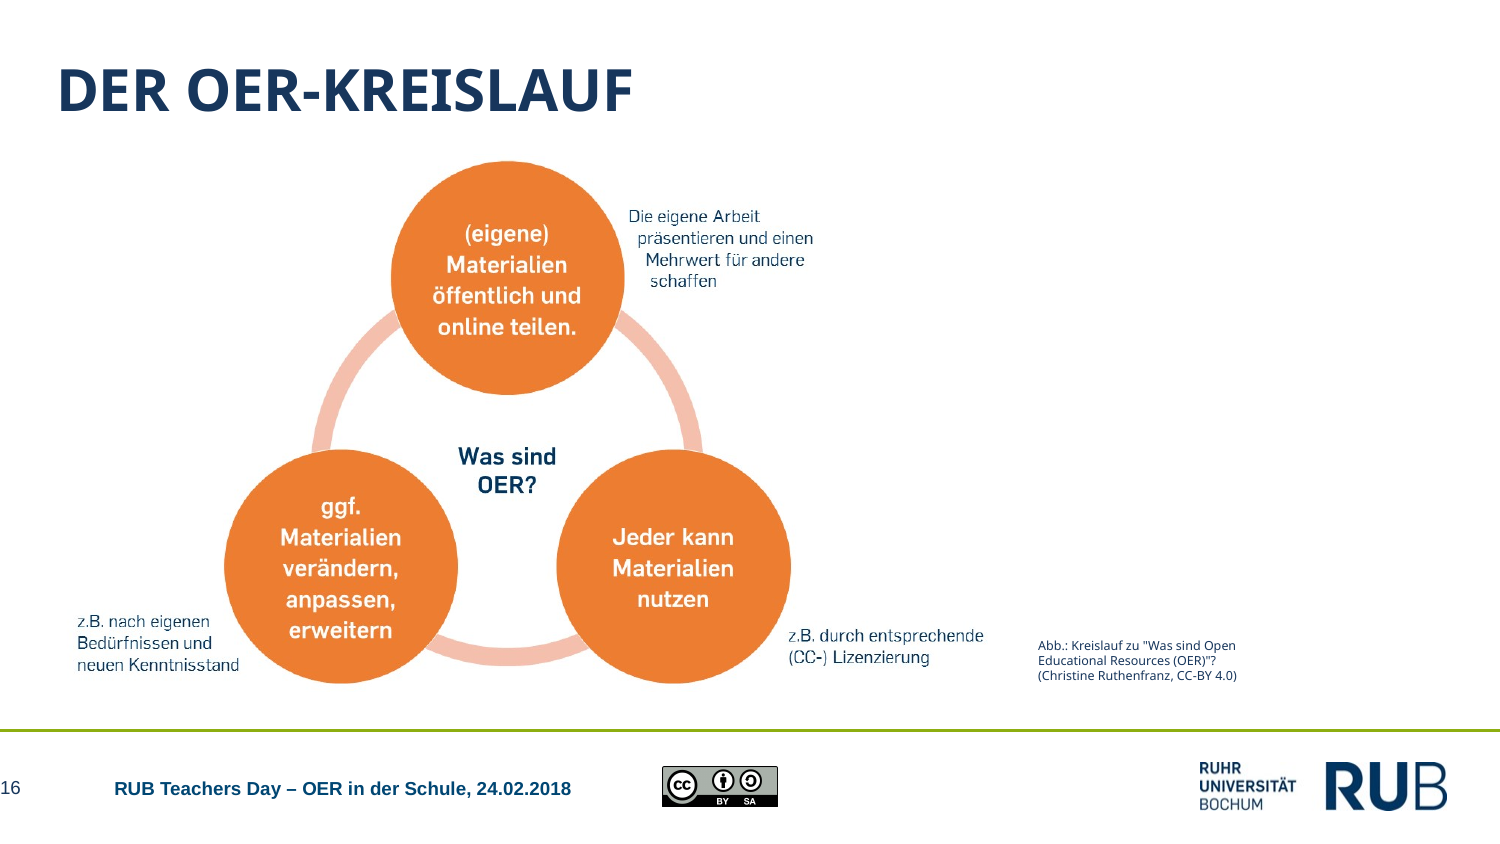

DER Oer-kreislauf
Abb.: Kreislauf zu "Was sind Open Educational Resources (OER)"? (Christine Ruthenfranz, CC-BY 4.0)
RUB Teachers Day – OER in der Schule, 24.02.2018
Abb.: Kreislauf zu "Was sind Open Educational Resources (OER)"? (Christine Ruthenfranz, CC-BY 4.0)